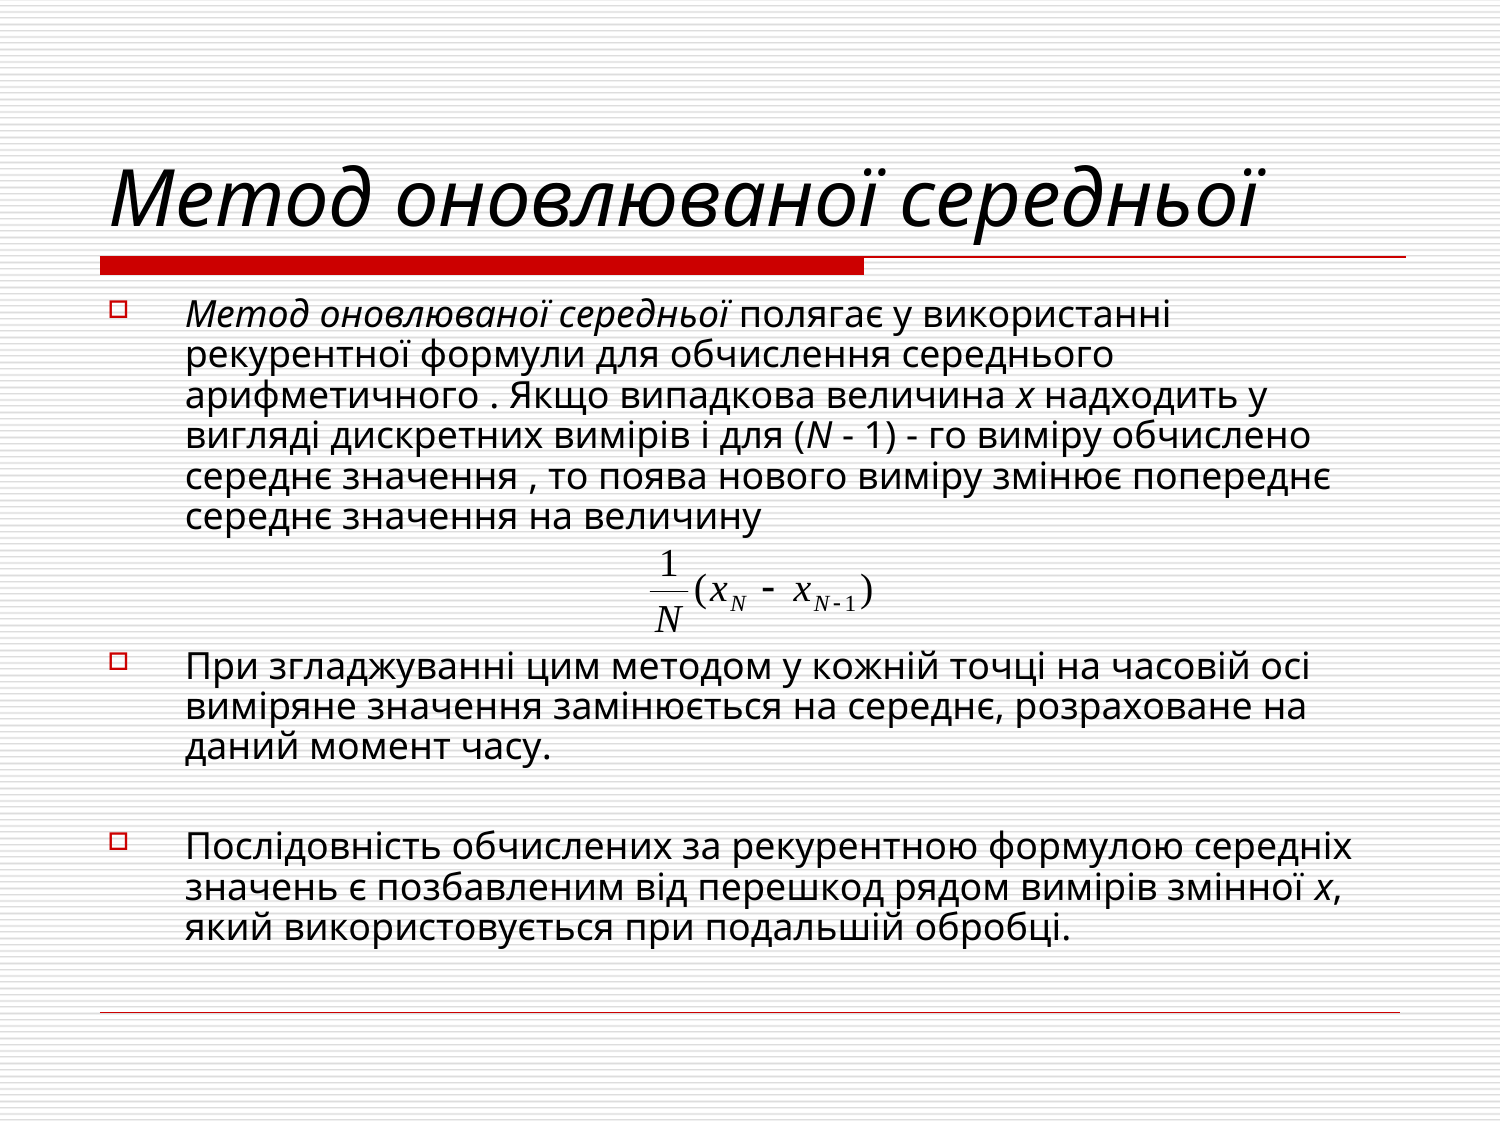

# Метод оновлюваної середньої
Метод оновлюваної середньої полягає у використанні рекурентної формули для обчислення середнього арифметичного . Якщо випадкова величина х надходить у вигляді дискретних вимірів і для (N - 1) - го виміру обчислено середнє значення , то поява нового виміру змінює попереднє середнє значення на величину
При згладжуванні цим методом у кожній точці на часовій осі виміряне значення замінюється на середнє, розраховане на даний момент часу.
Послідовність обчислених за рекурентною формулою середніх значень є позбавленим від перешкод рядом вимірів змінної х, який використовується при подальшій обробці.